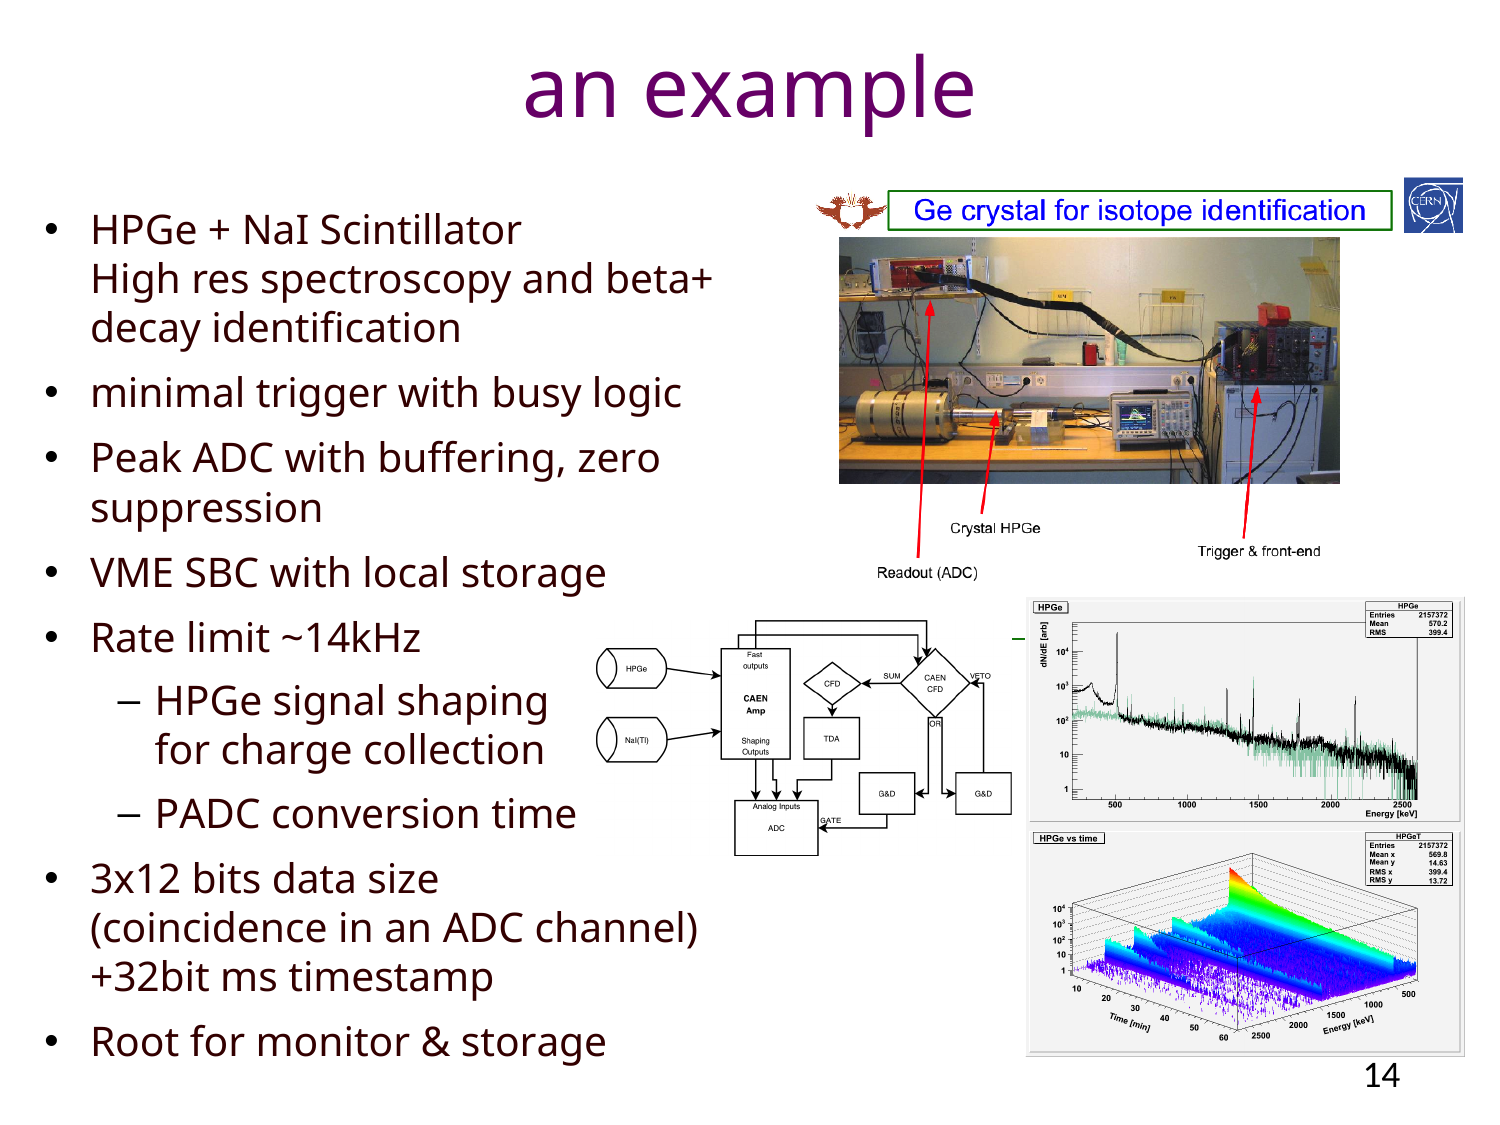

an example
# HPGe + NaI Scintillator High res spectroscopy and beta+ decay identification
minimal trigger with busy logic
Peak ADC with buffering, zero suppression
VME SBC with local storage
Rate limit ~14kHz
HPGe signal shaping
for charge collection
PADC conversion time
3x12 bits data size
(coincidence in an ADC channel)
+32bit ms timestamp
Root for monitor & storage
14